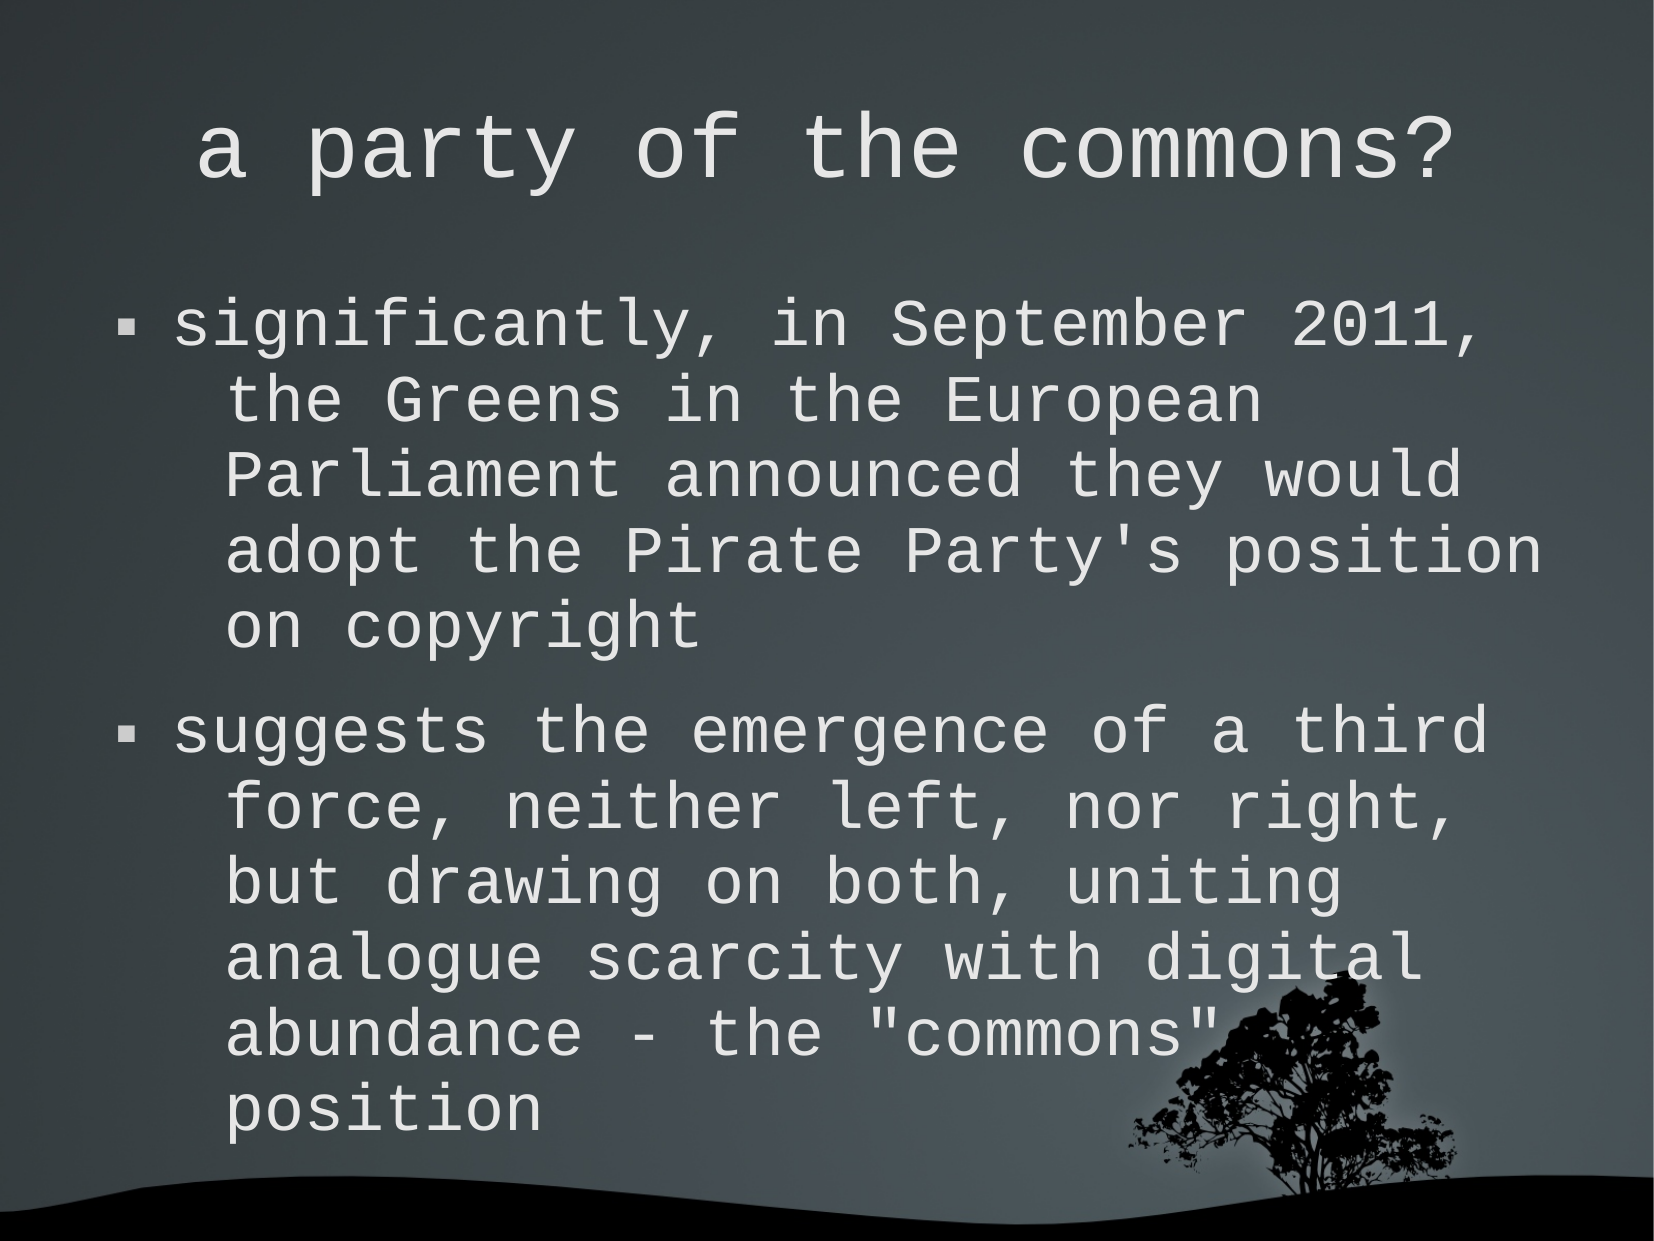

# a party of the commons?
significantly, in September 2011, the Greens in the European Parliament announced they would adopt the Pirate Party's position on copyright
suggests the emergence of a third force, neither left, nor right, but drawing on both, uniting analogue scarcity with digital abundance - the "commons" position